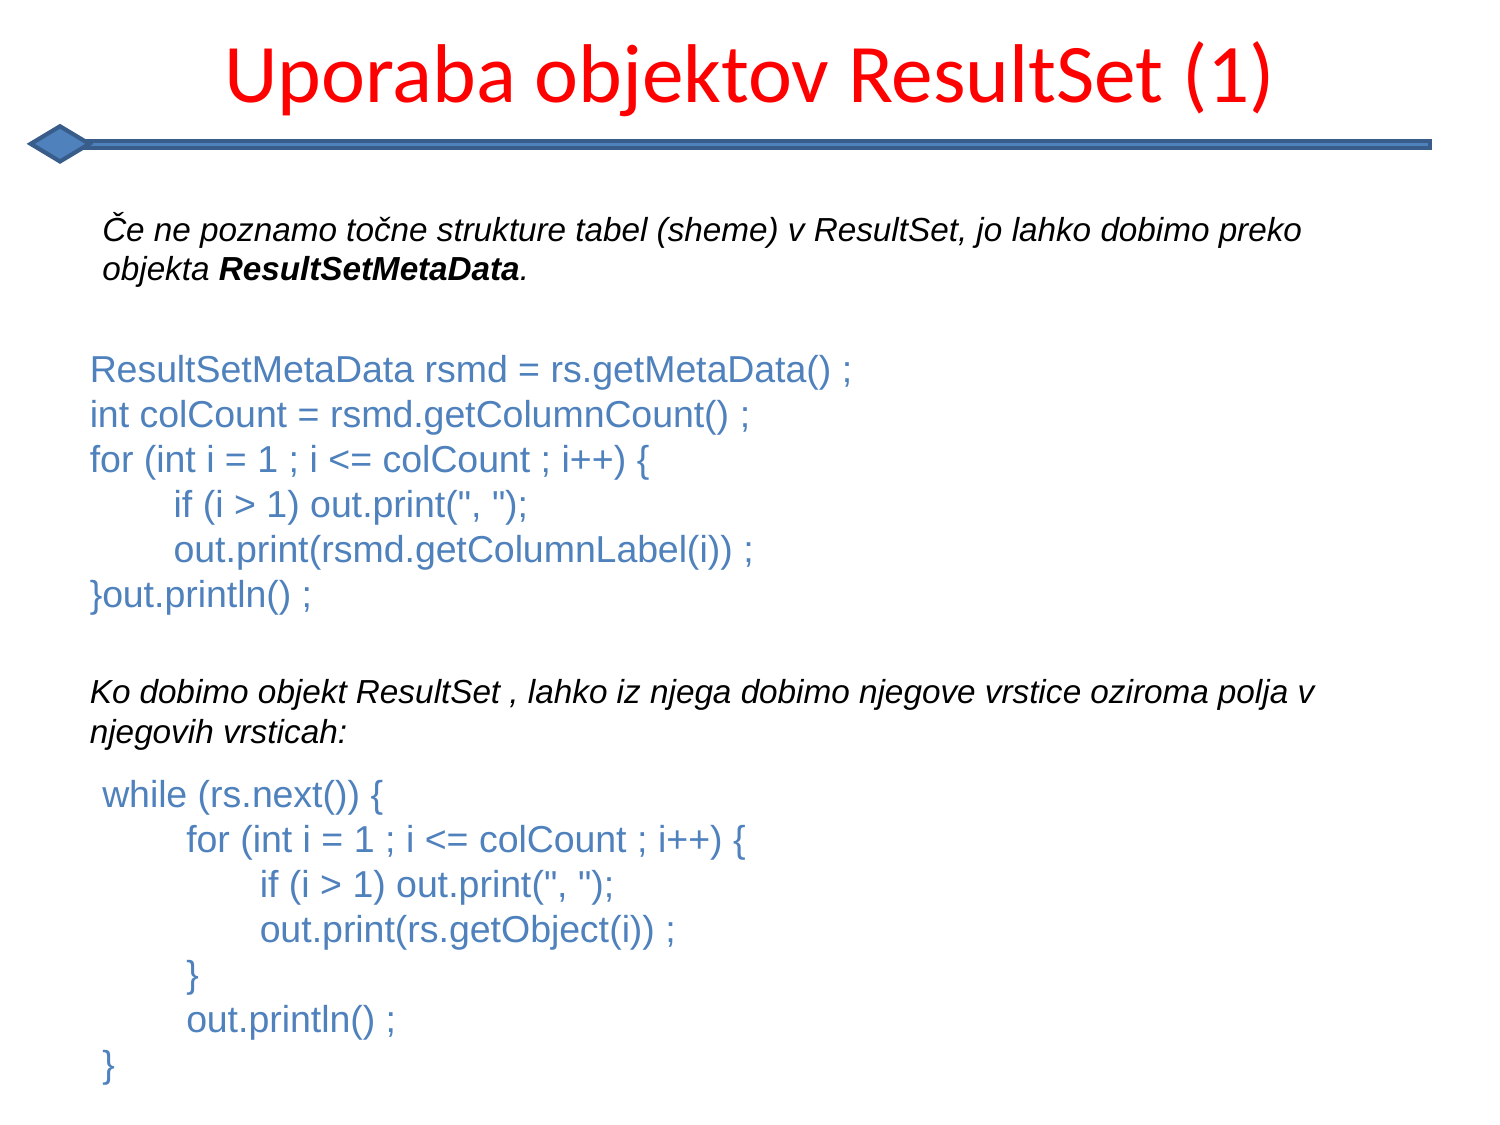

# Uporaba objektov ResultSet (1)
Če ne poznamo točne strukture tabel (sheme) v ResultSet, jo lahko dobimo preko objekta ResultSetMetaData.
ResultSetMetaData rsmd = rs.getMetaData() ;
int colCount = rsmd.getColumnCount() ;
for (int i = 1 ; i <= colCount ; i++) {
        if (i > 1) out.print(", ");
        out.print(rsmd.getColumnLabel(i)) ;
}out.println() ;
Ko dobimo objekt ResultSet , lahko iz njega dobimo njegove vrstice oziroma polja v njegovih vrsticah:
while (rs.next()) {
 for (int i = 1 ; i <= colCount ; i++) {
 if (i > 1) out.print(", ");
 out.print(rs.getObject(i)) ;
 }
 out.println() ;
}